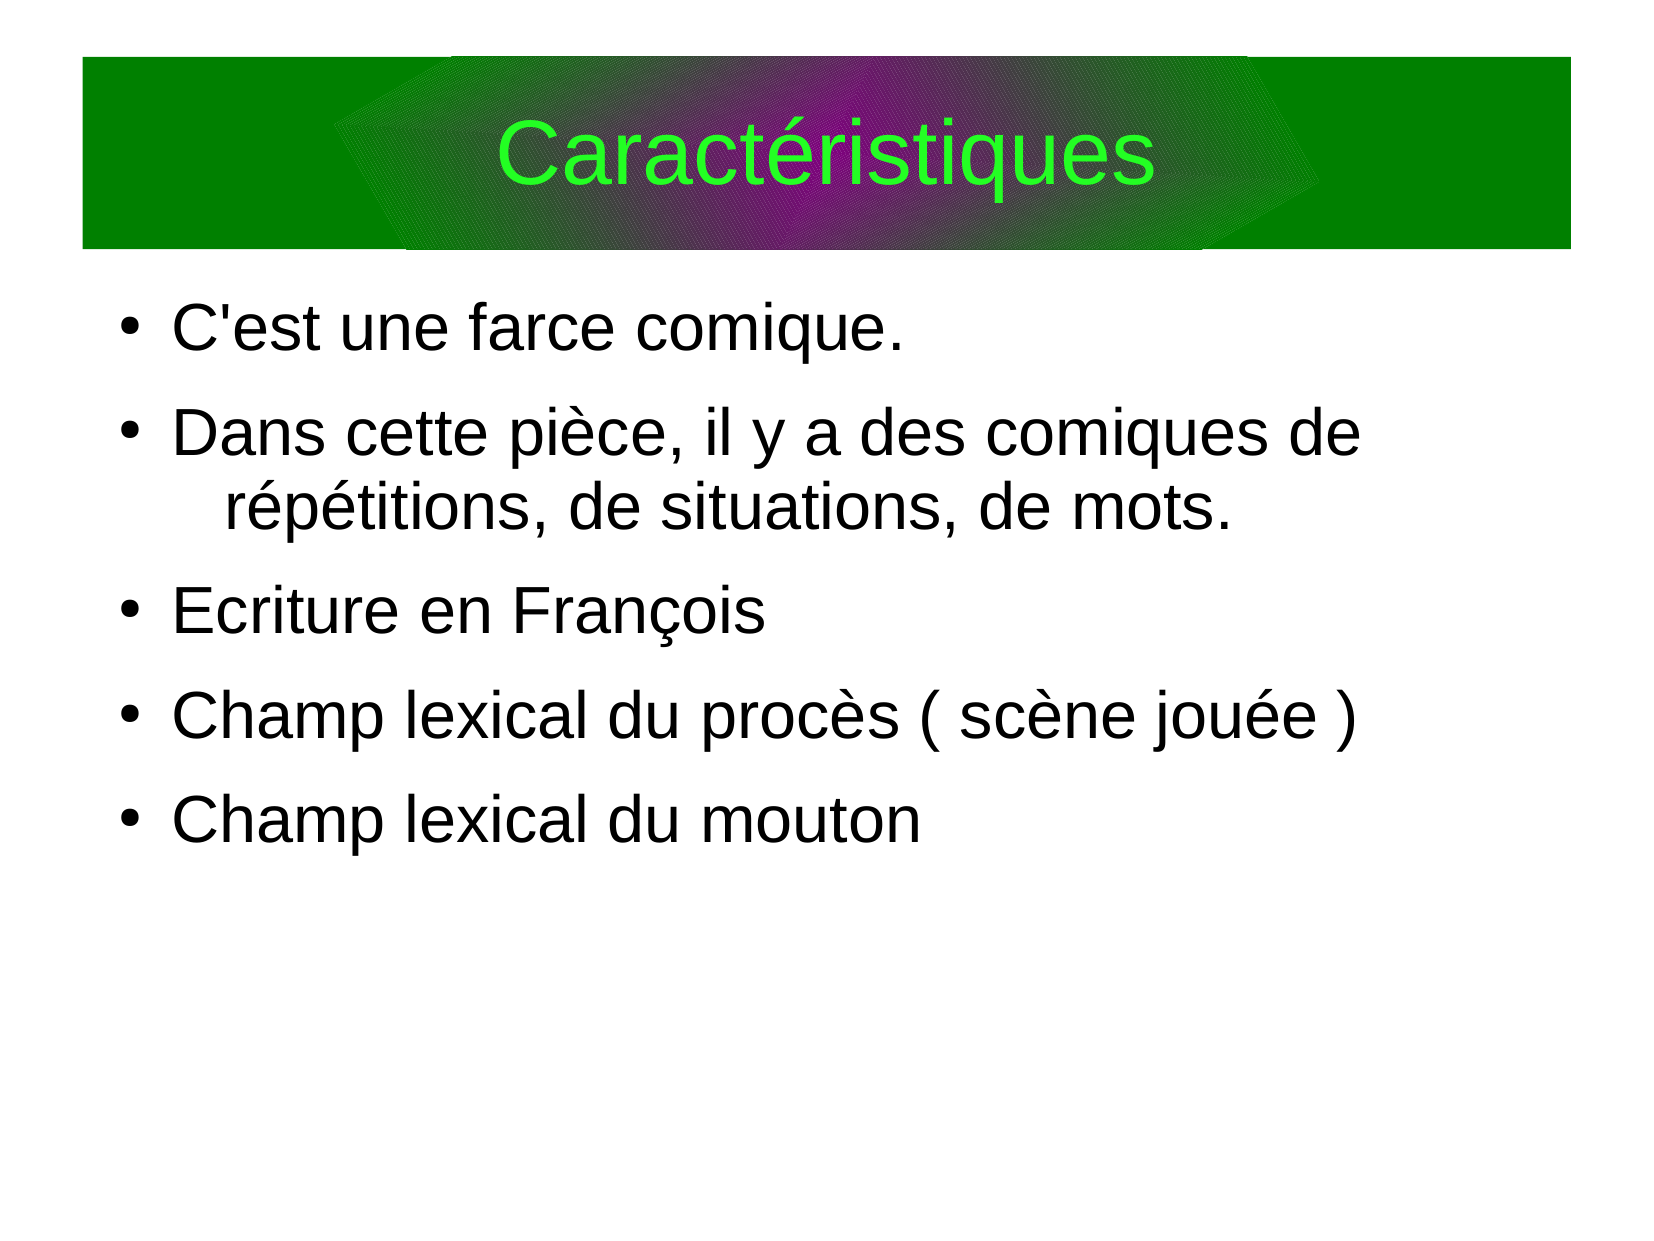

# Caractéristiques
C'est une farce comique.
Dans cette pièce, il y a des comiques de répétitions, de situations, de mots.
Ecriture en François
Champ lexical du procès ( scène jouée )
Champ lexical du mouton